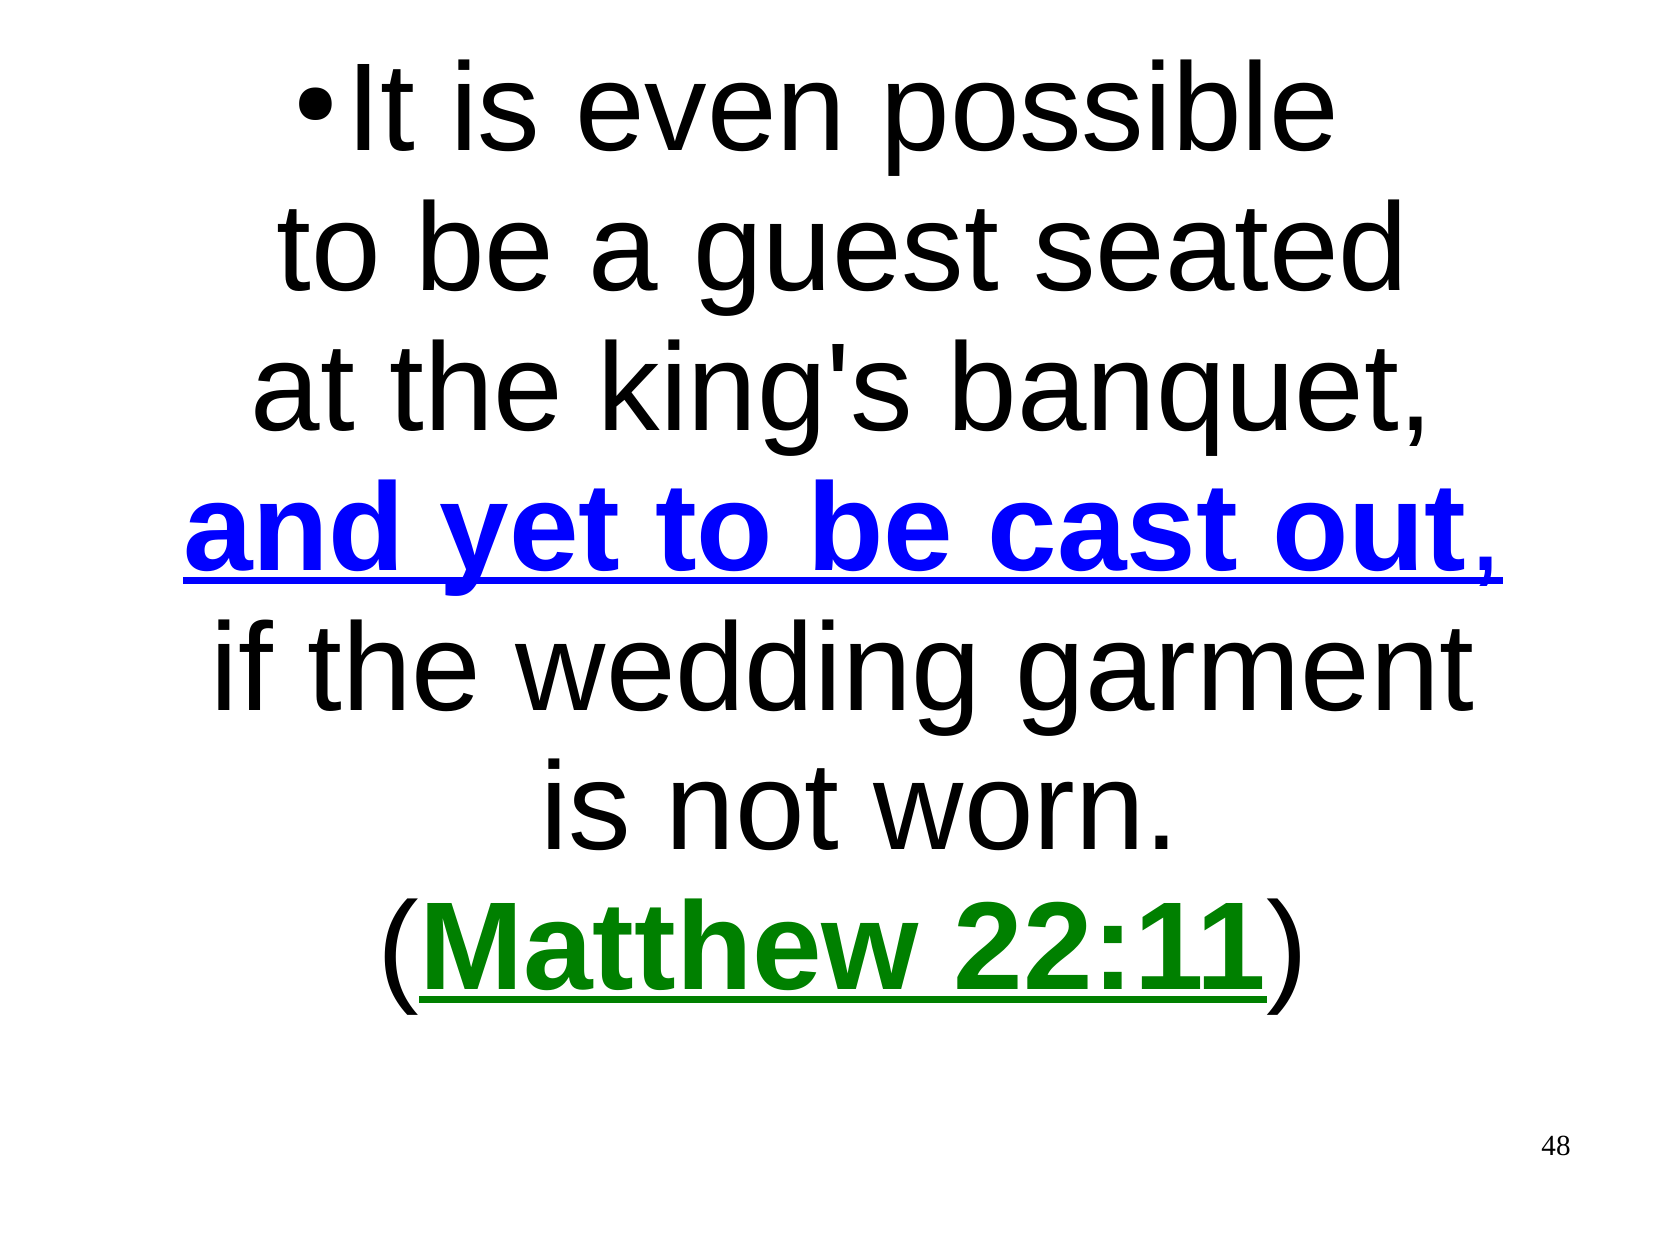

# It is even possible to be a guest seated at the king's banquet, and yet to be cast out, if the wedding garment is not worn. (Matthew 22:11)
48